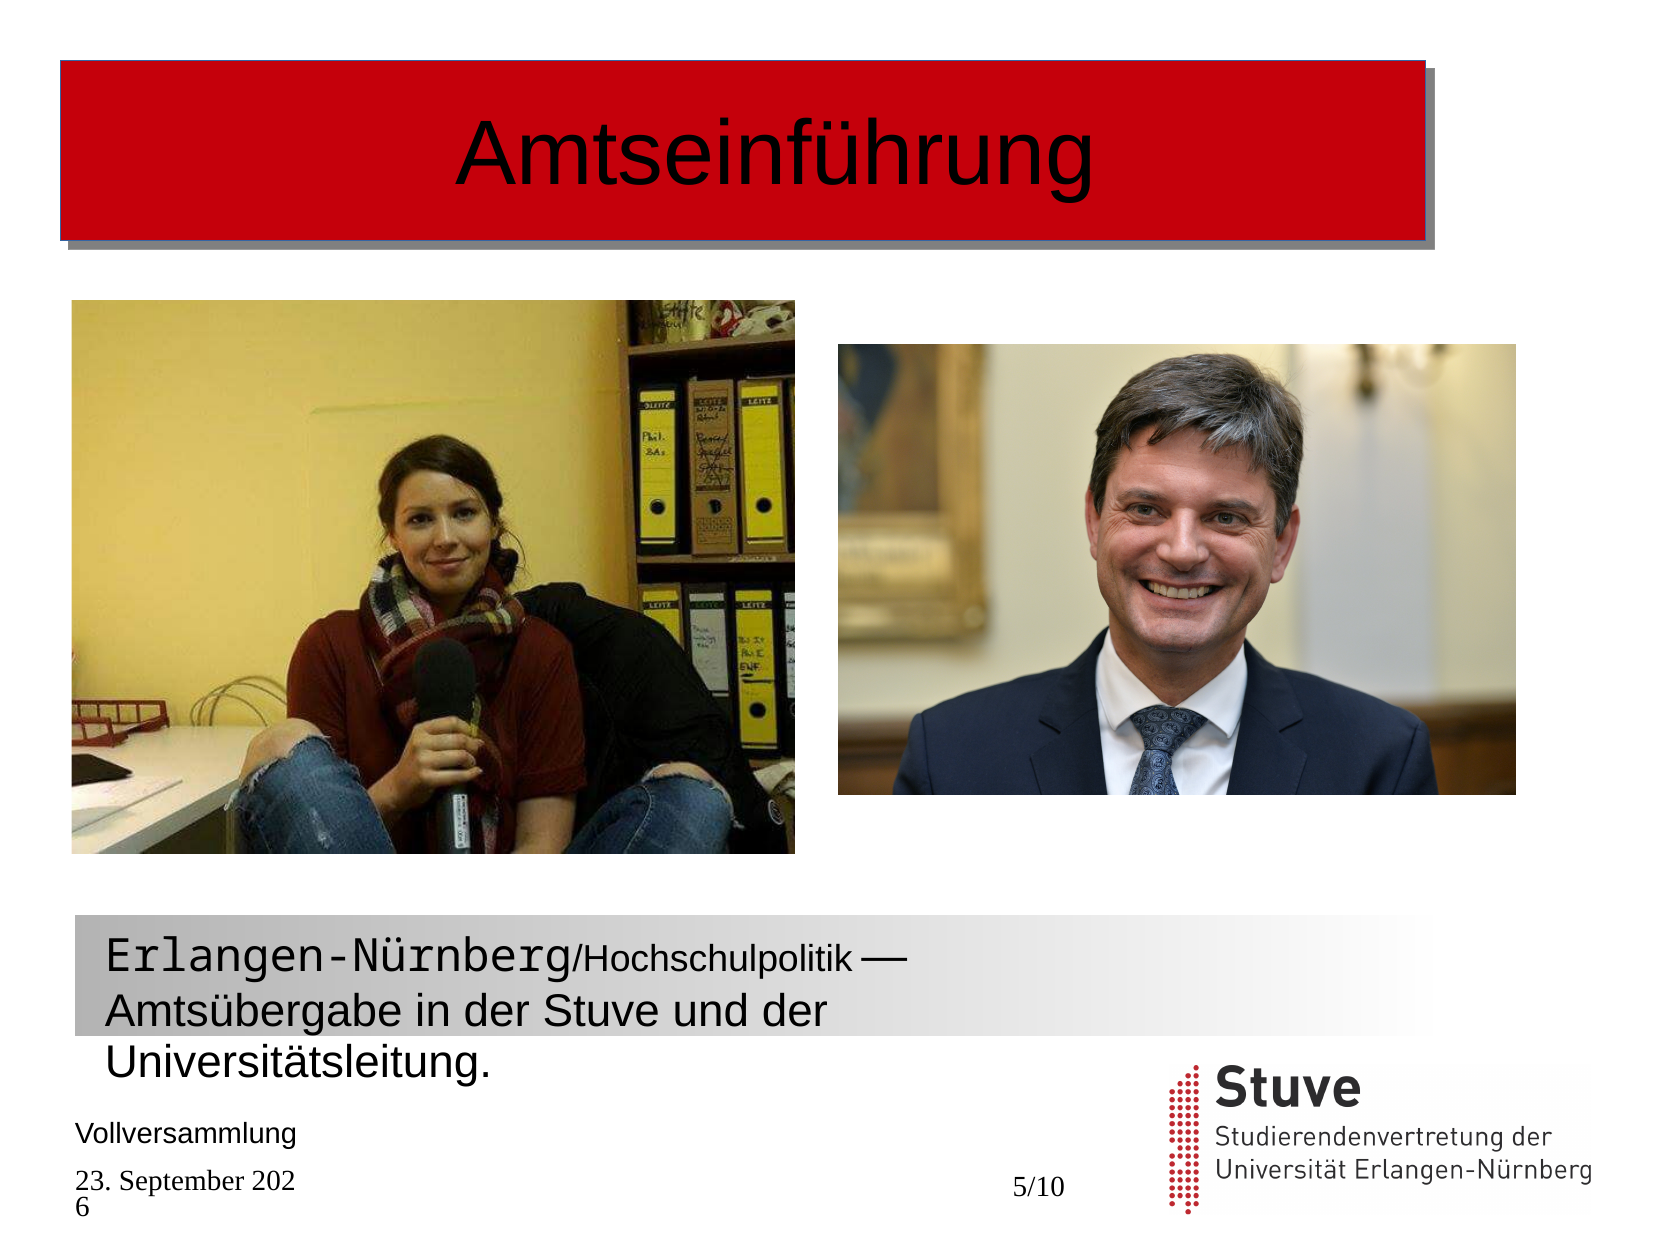

# Amtseinführung
Erlangen-Nürnberg/Hochschulpolitik — Amtsübergabe in der Stuve und der Universitätsleitung.
5